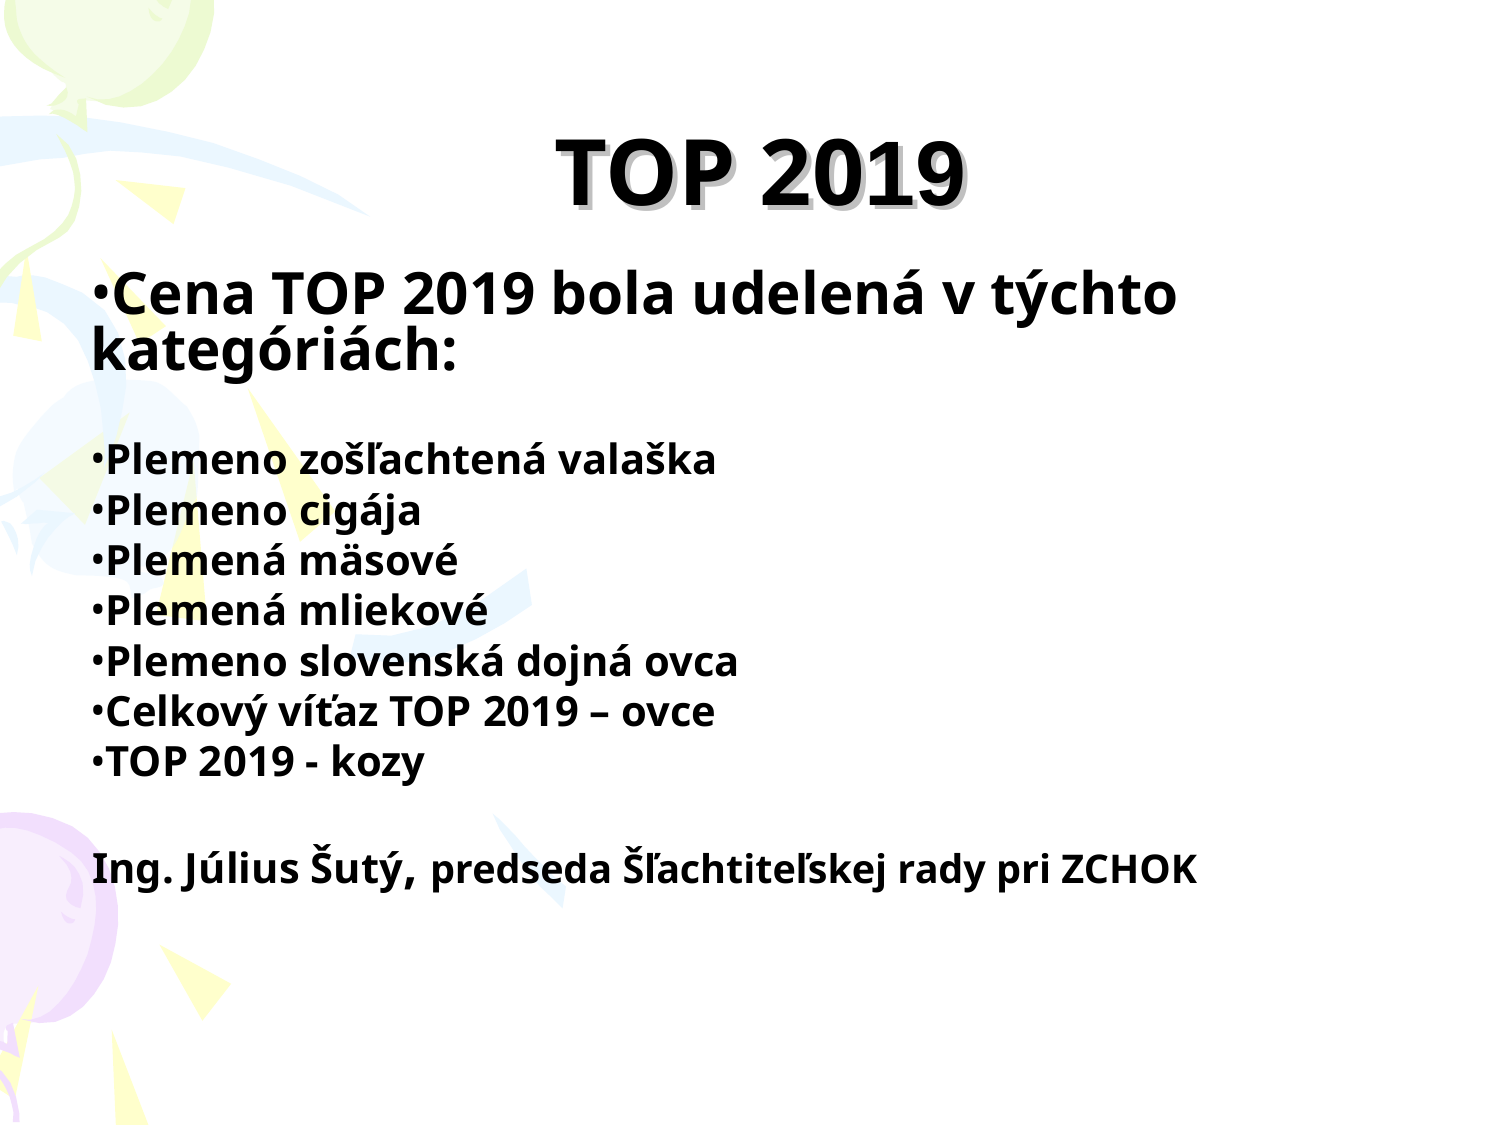

TOP 2019
Cena TOP 2019 bola udelená v týchto kategóriách:
Plemeno zošľachtená valaška
Plemeno cigája
Plemená mäsové
Plemená mliekové
Plemeno slovenská dojná ovca
Celkový víťaz TOP 2019 – ovce
TOP 2019 - kozy
Ing. Július Šutý, predseda Šľachtiteľskej rady pri ZCHOK